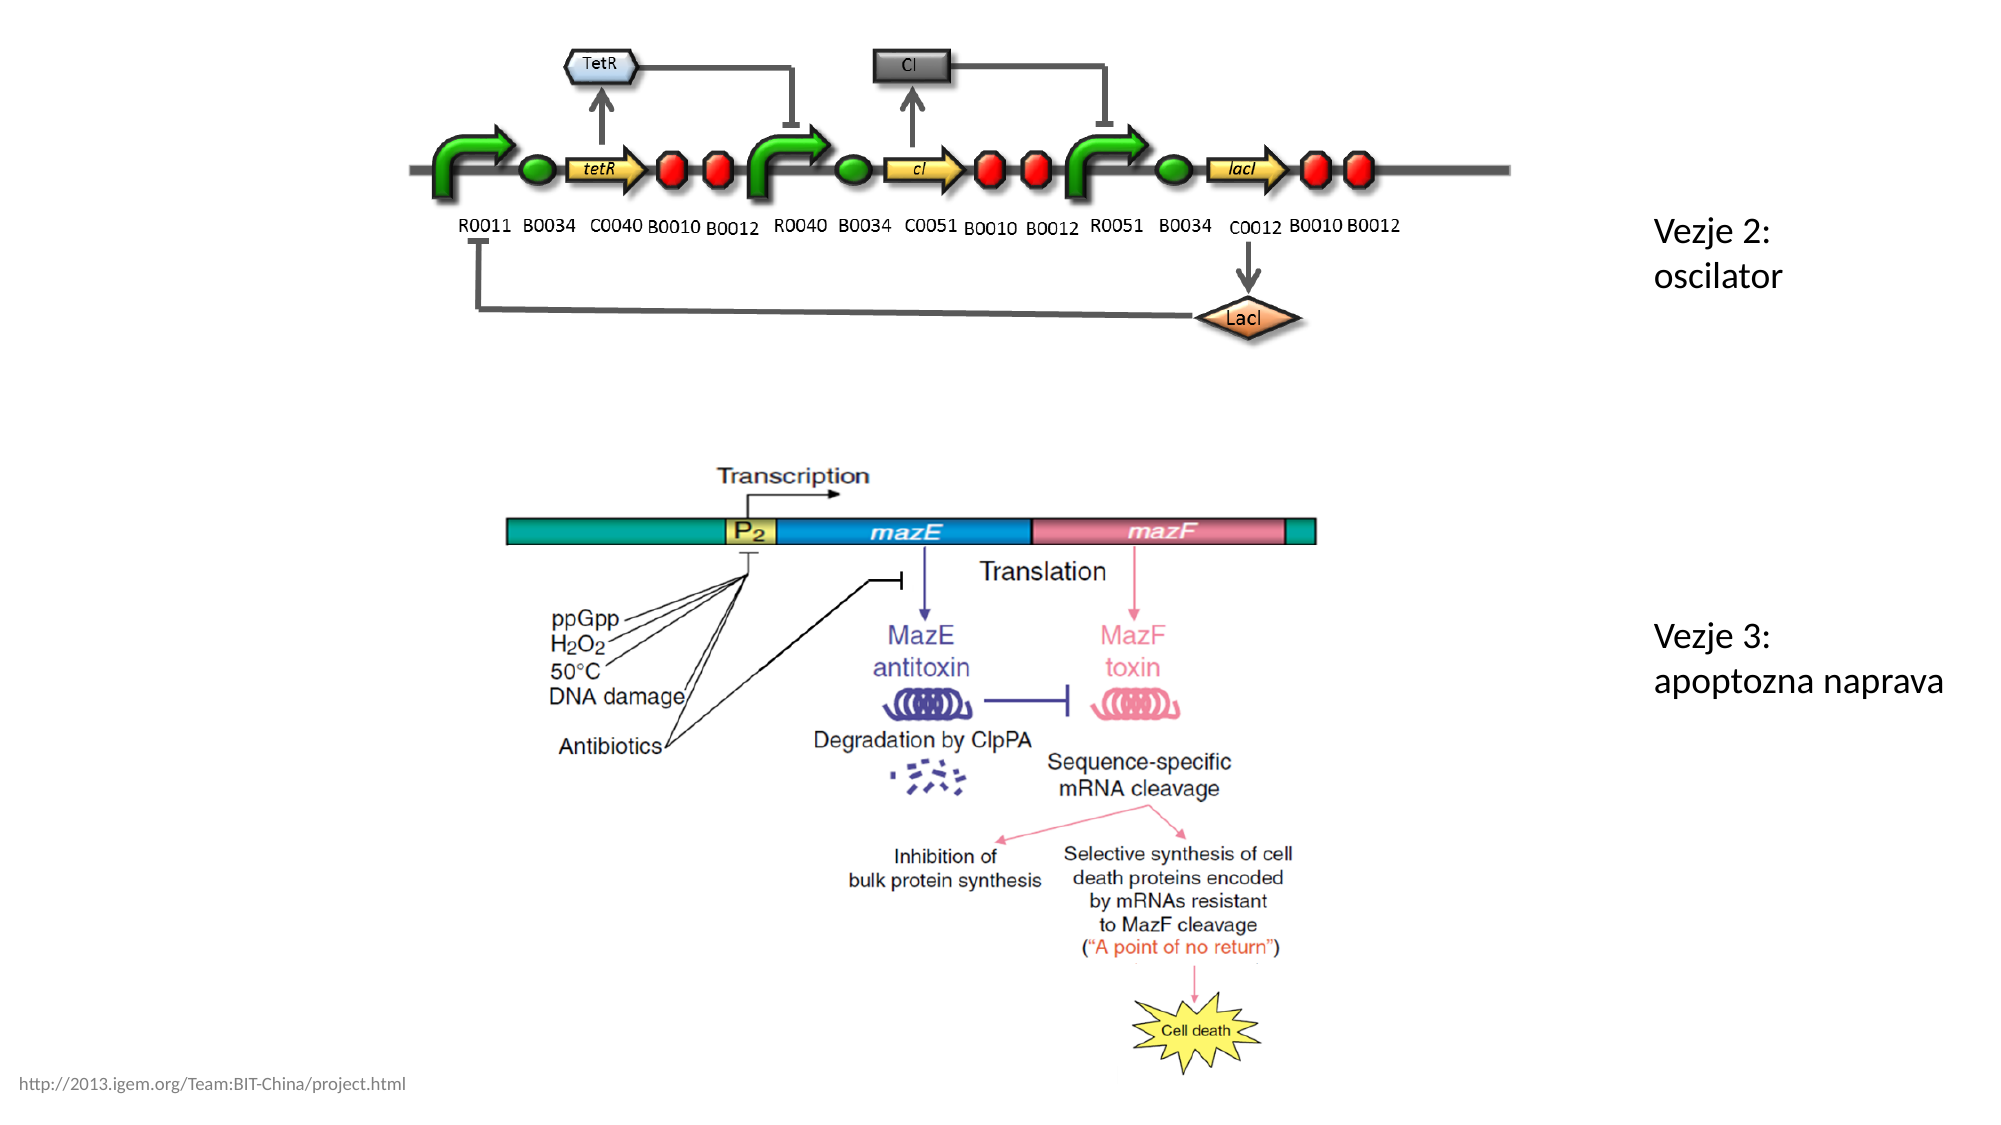

Vezje 2:
oscilator
Vezje 3:
apoptozna naprava
http://2013.igem.org/Team:BIT-China/project.html